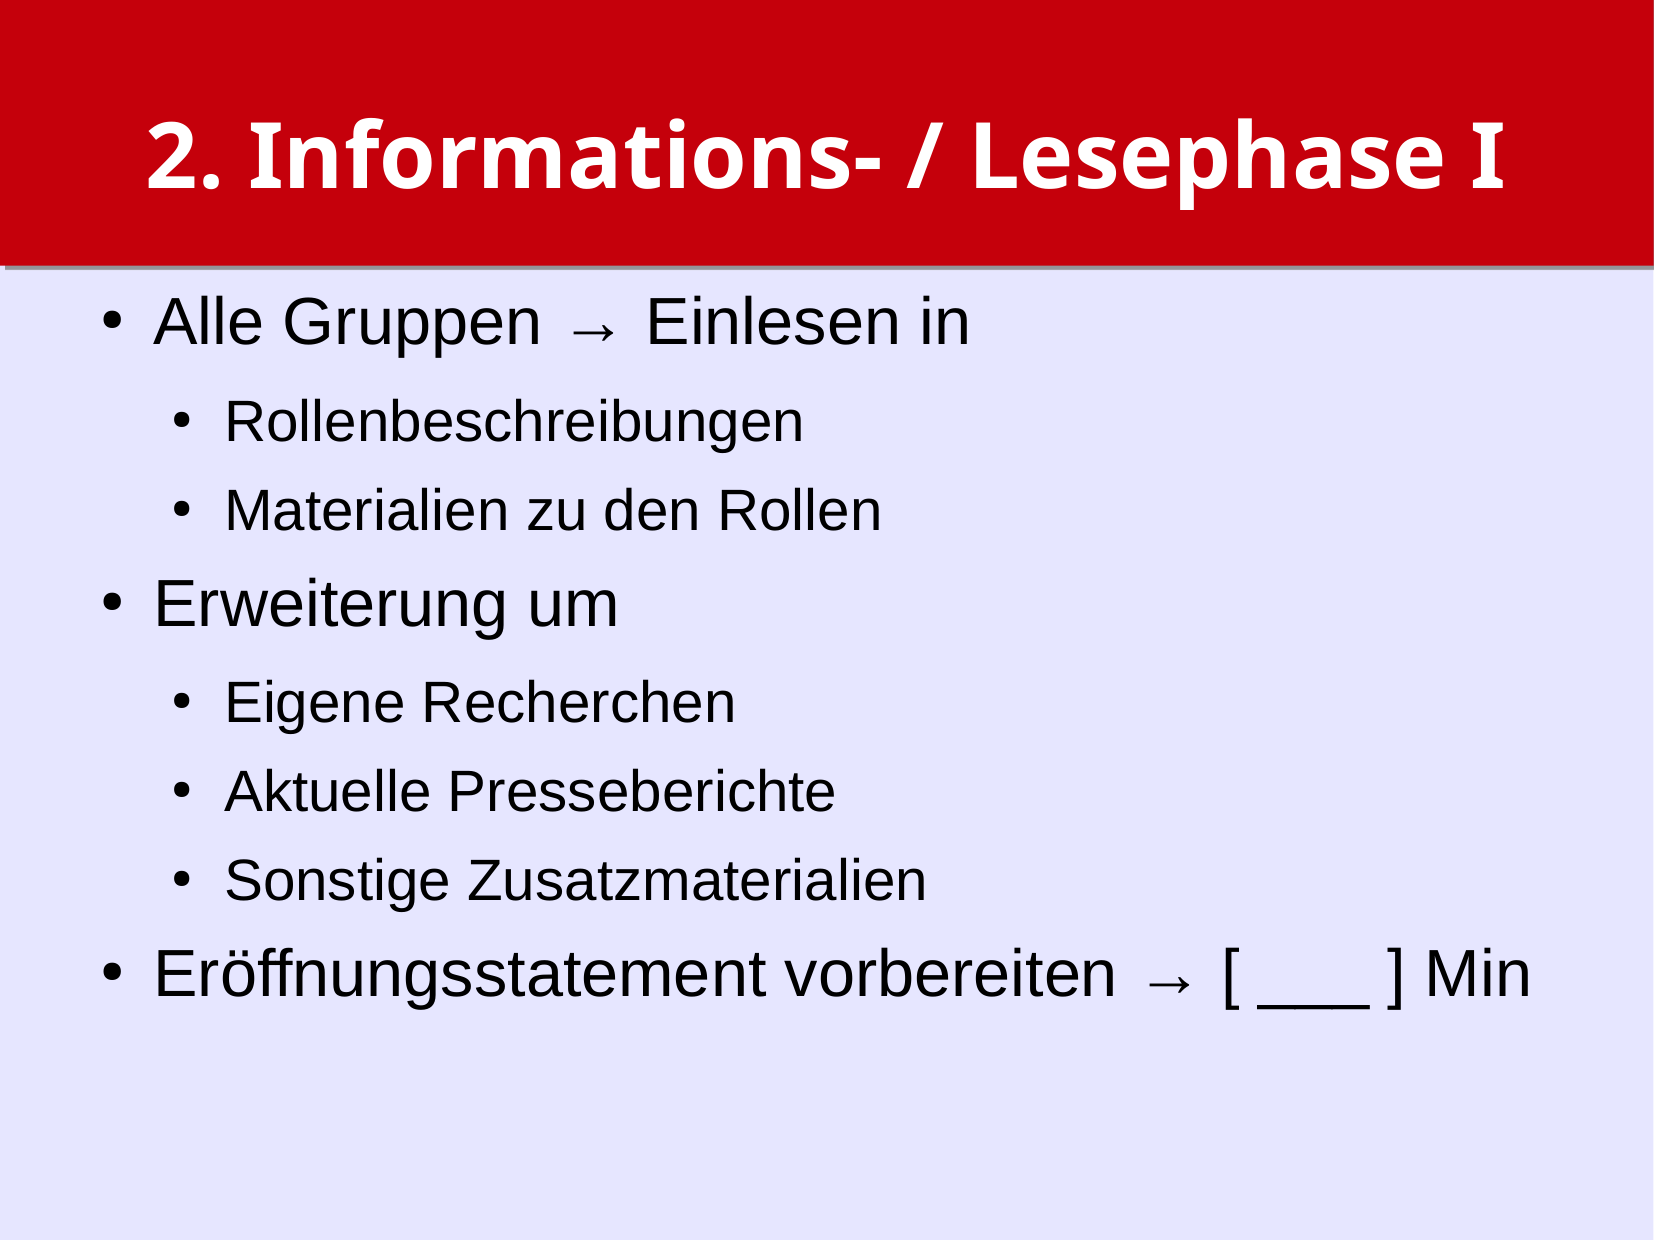

# 2. Informations- / Lesephase I
Alle Gruppen → Einlesen in
Rollenbeschreibungen
Materialien zu den Rollen
Erweiterung um
Eigene Recherchen
Aktuelle Presseberichte
Sonstige Zusatzmaterialien
Eröffnungsstatement vorbereiten → [ ___ ] Min